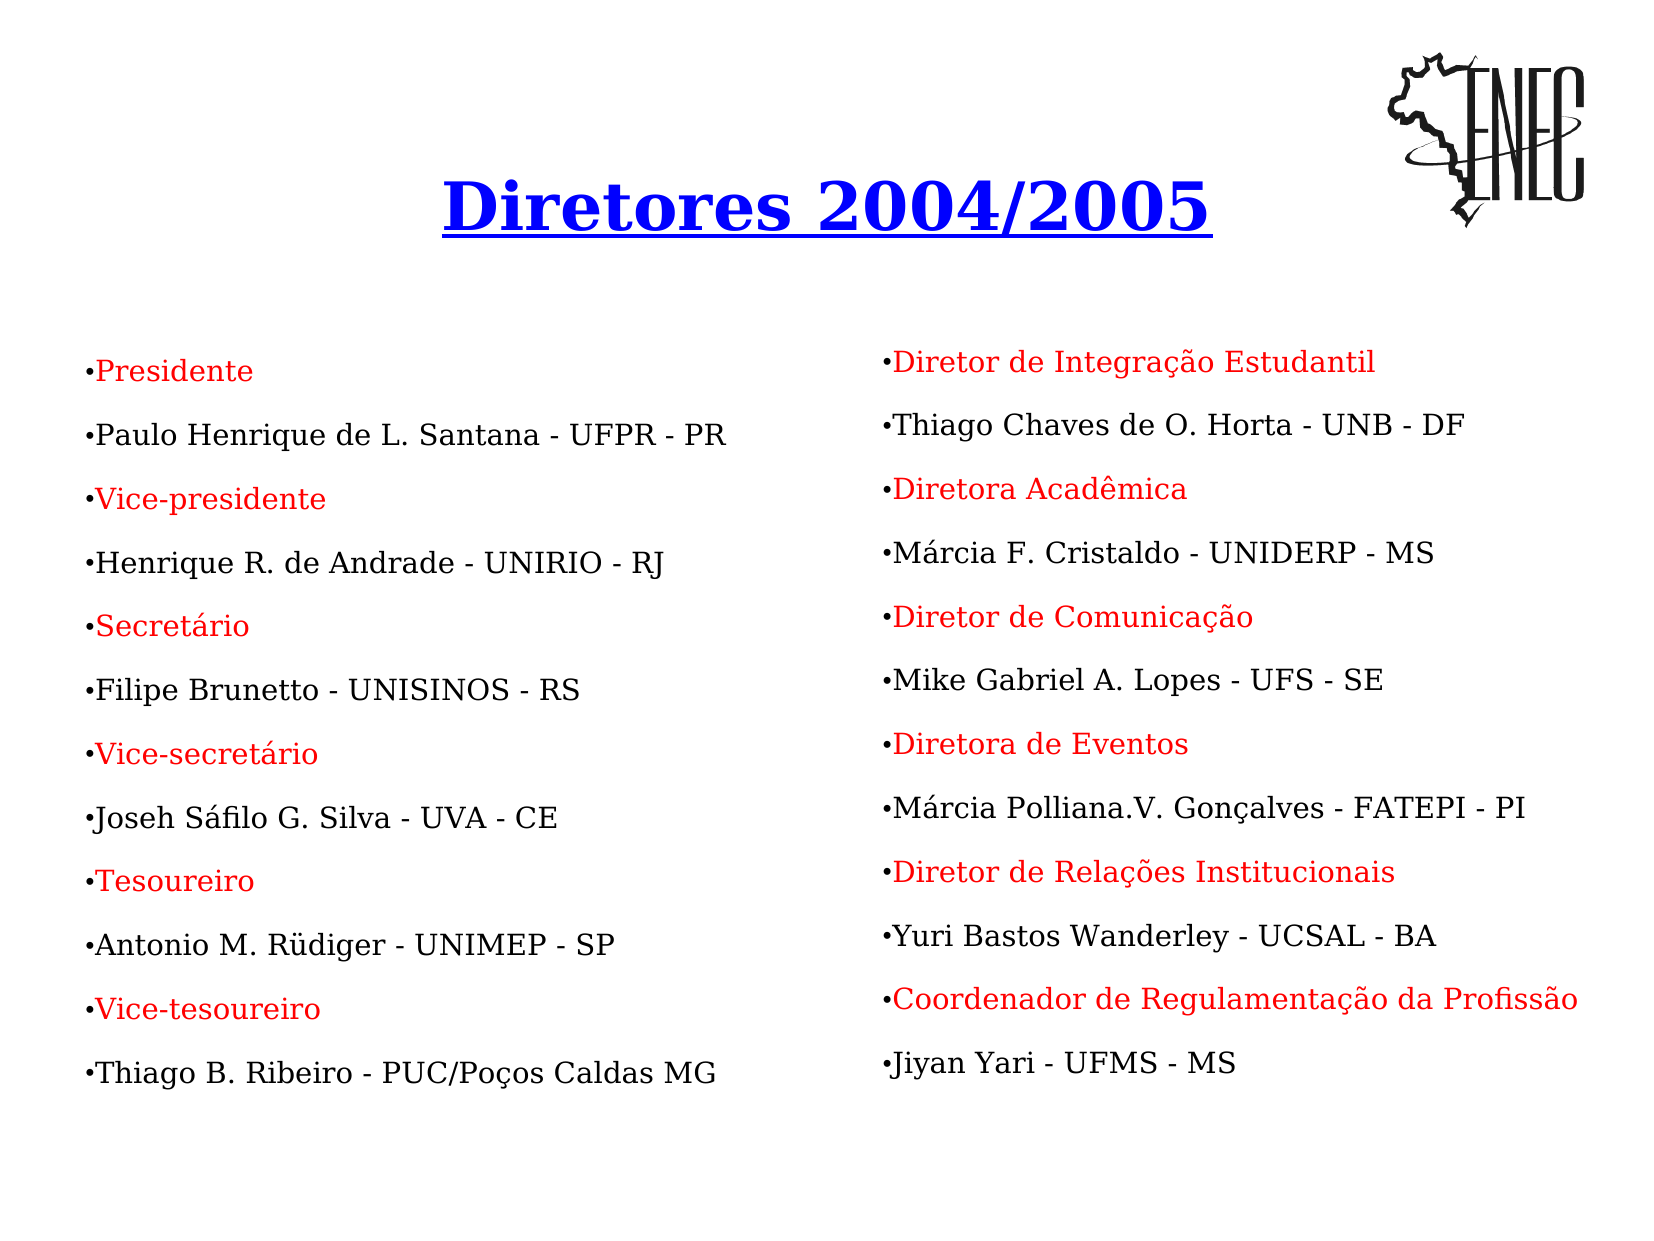

# Diretores 2004/2005
Diretor de Integração Estudantil
Thiago Chaves de O. Horta - UNB - DF
Diretora Acadêmica
Márcia F. Cristaldo - UNIDERP - MS
Diretor de Comunicação
Mike Gabriel A. Lopes - UFS - SE
Diretora de Eventos
Márcia Polliana.V. Gonçalves - FATEPI - PI
Diretor de Relações Institucionais
Yuri Bastos Wanderley - UCSAL - BA
Coordenador de Regulamentação da Profissão
Jiyan Yari - UFMS - MS
Presidente
Paulo Henrique de L. Santana - UFPR - PR
Vice-presidente
Henrique R. de Andrade - UNIRIO - RJ
Secretário
Filipe Brunetto - UNISINOS - RS
Vice-secretário
Joseh Sáfilo G. Silva - UVA - CE
Tesoureiro
Antonio M. Rüdiger - UNIMEP - SP
Vice-tesoureiro
Thiago B. Ribeiro - PUC/Poços Caldas MG